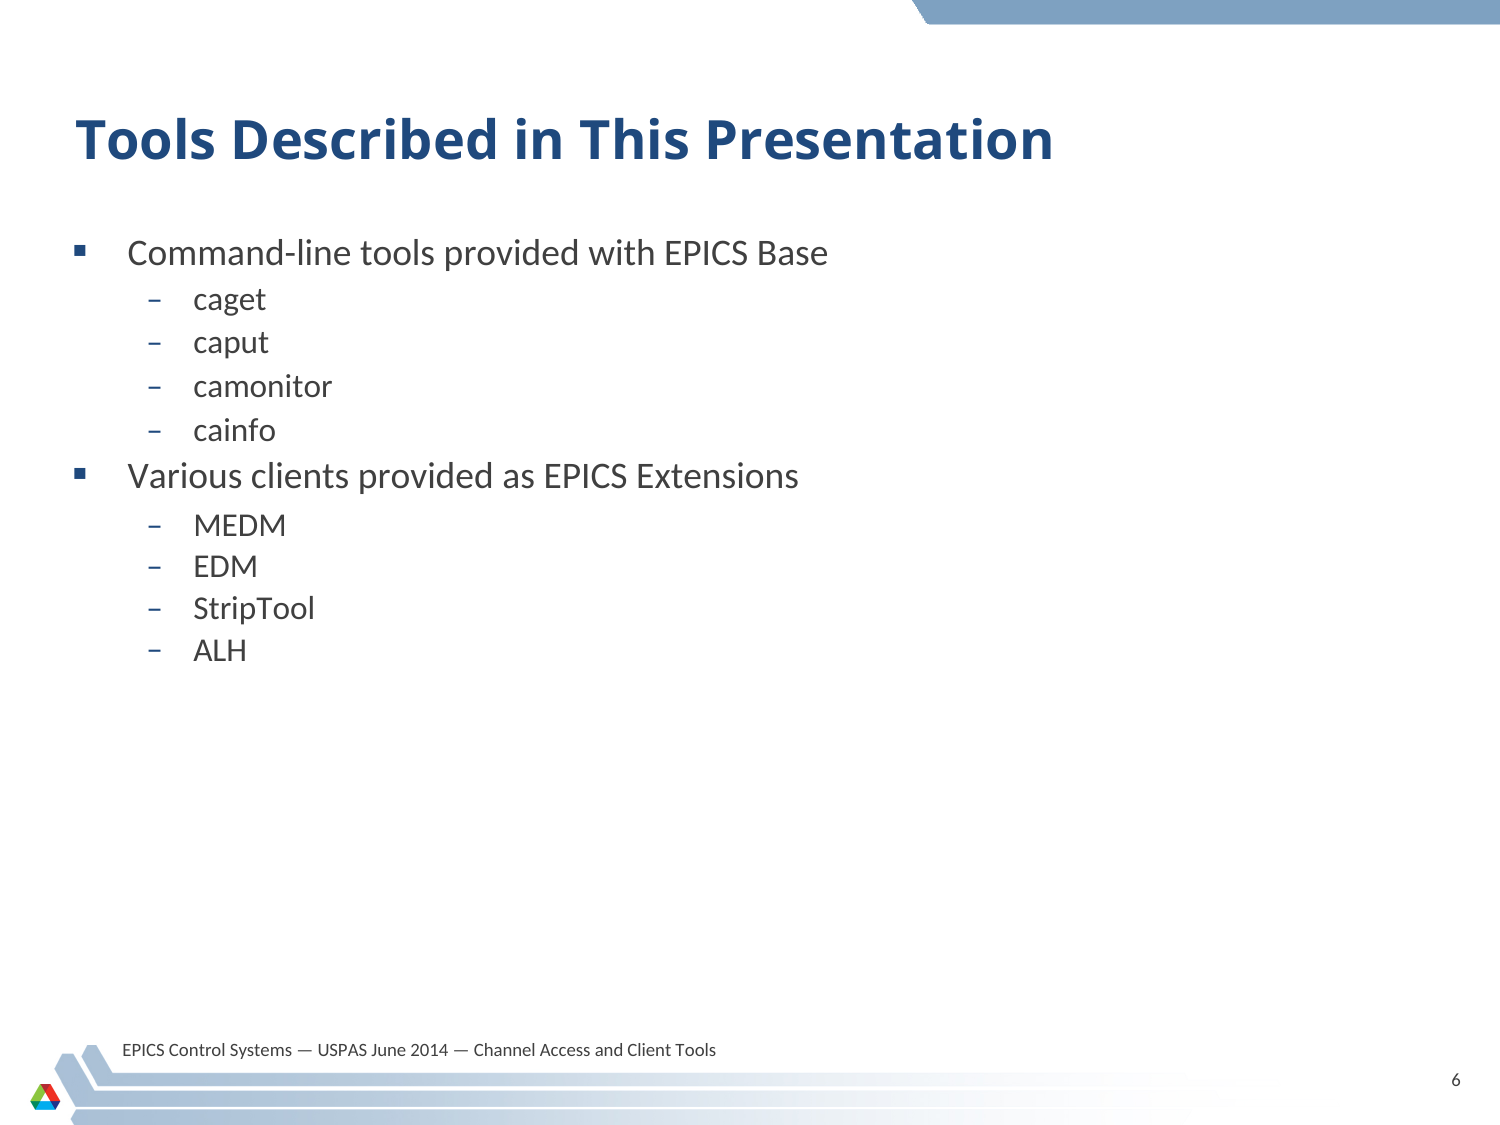

# Tools Described in This Presentation
Command-line tools provided with EPICS Base
caget
caput
camonitor
cainfo
Various clients provided as EPICS Extensions
MEDM
EDM
StripTool
ALH
EPICS Control Systems — USPAS June 2014 — Channel Access and Client Tools
6